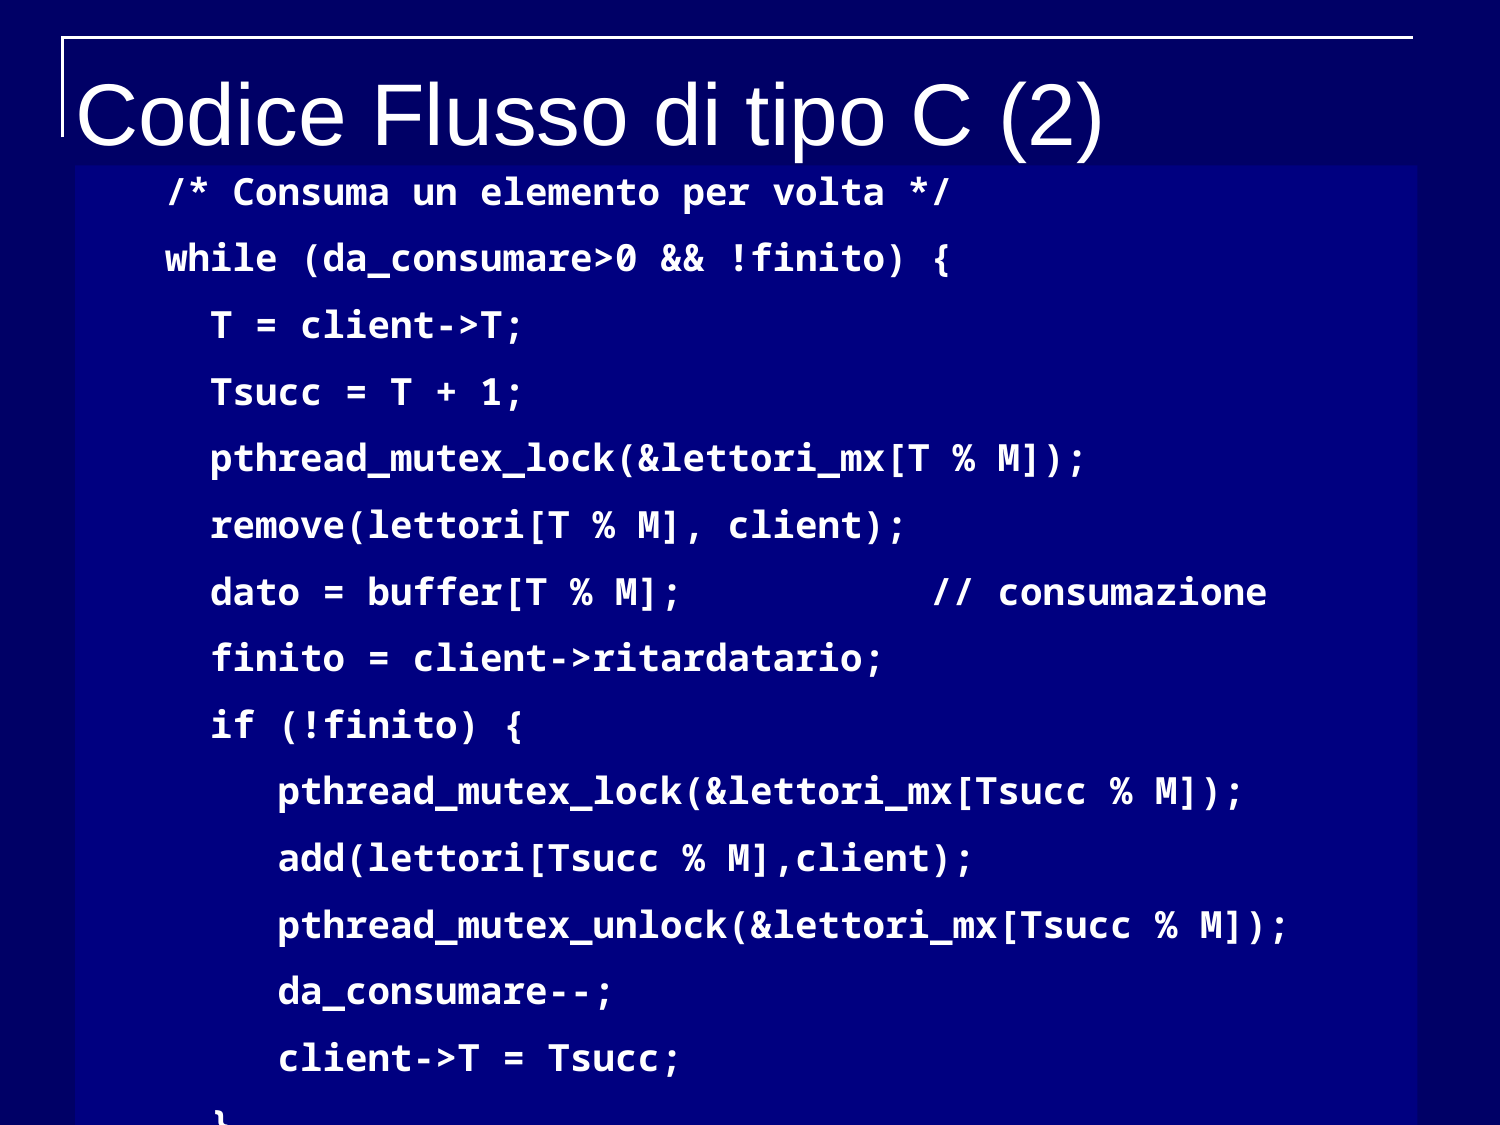

# Codice Flusso di tipo C (2)
 /* Consuma un elemento per volta */
 while (da_consumare>0 && !finito) {
 T = client->T;
 Tsucc = T + 1;
 pthread_mutex_lock(&lettori_mx[T % M]);
 remove(lettori[T % M], client);
 dato = buffer[T % M]; // consumazione
 finito = client->ritardatario;
 if (!finito) {
 pthread_mutex_lock(&lettori_mx[Tsucc % M]);
 add(lettori[Tsucc % M],client);
 pthread_mutex_unlock(&lettori_mx[Tsucc % M]);
 da_consumare--;
 client->T = Tsucc;
 }
 pthread_mutex_unlock(&lettori_mx[T % M]);